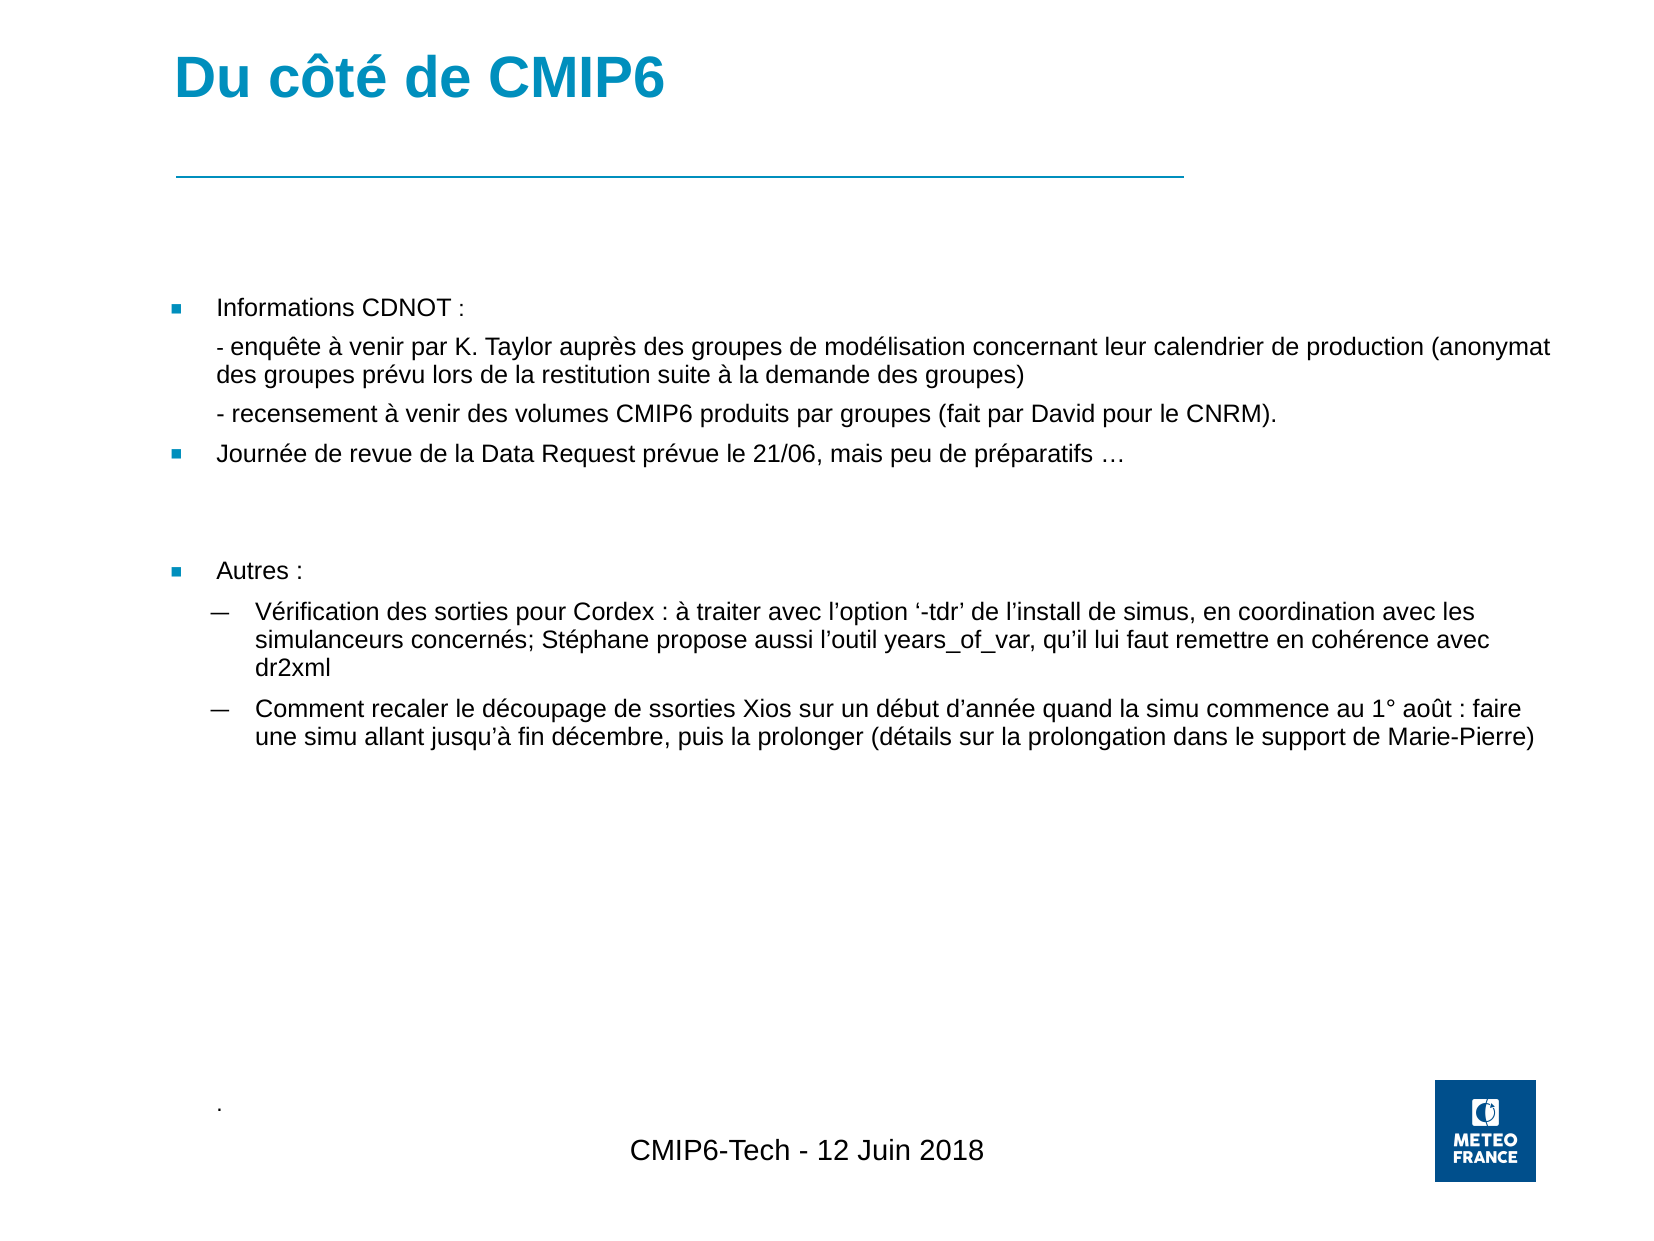

# Du côté de CMIP6
Informations CDNOT :
- enquête à venir par K. Taylor auprès des groupes de modélisation concernant leur calendrier de production (anonymat des groupes prévu lors de la restitution suite à la demande des groupes)
- recensement à venir des volumes CMIP6 produits par groupes (fait par David pour le CNRM).
Journée de revue de la Data Request prévue le 21/06, mais peu de préparatifs …
Autres :
Vérification des sorties pour Cordex : à traiter avec l’option ‘-tdr’ de l’install de simus, en coordination avec les simulanceurs concernés; Stéphane propose aussi l’outil years_of_var, qu’il lui faut remettre en cohérence avec dr2xml
Comment recaler le découpage de ssorties Xios sur un début d’année quand la simu commence au 1° août : faire une simu allant jusqu’à fin décembre, puis la prolonger (détails sur la prolongation dans le support de Marie-Pierre)
.
CMIP6-Tech - 12 Juin 2018